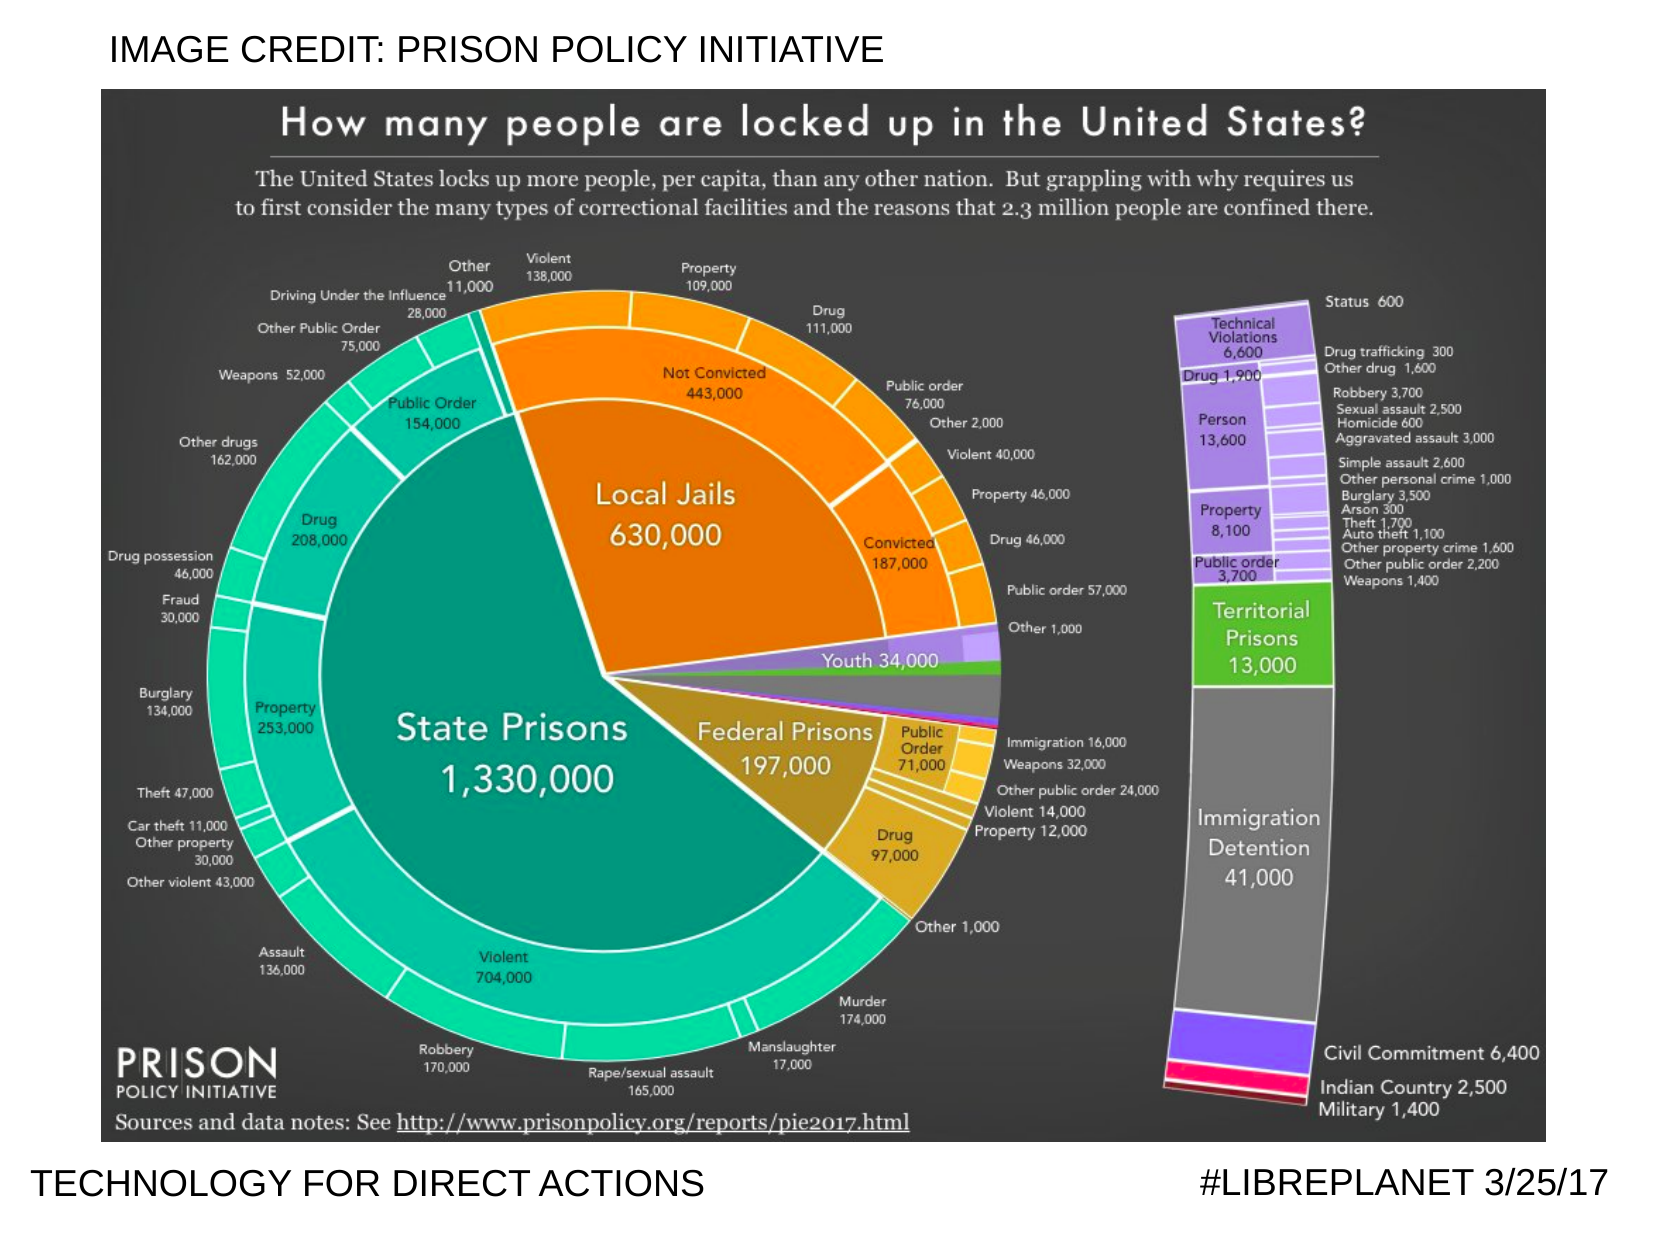

IMAGE CREDIT: PRISON POLICY INITIATIVE
# TECHNOLOGY FOR DIRECT ACTIONS
#LIBREPLANET 3/25/17